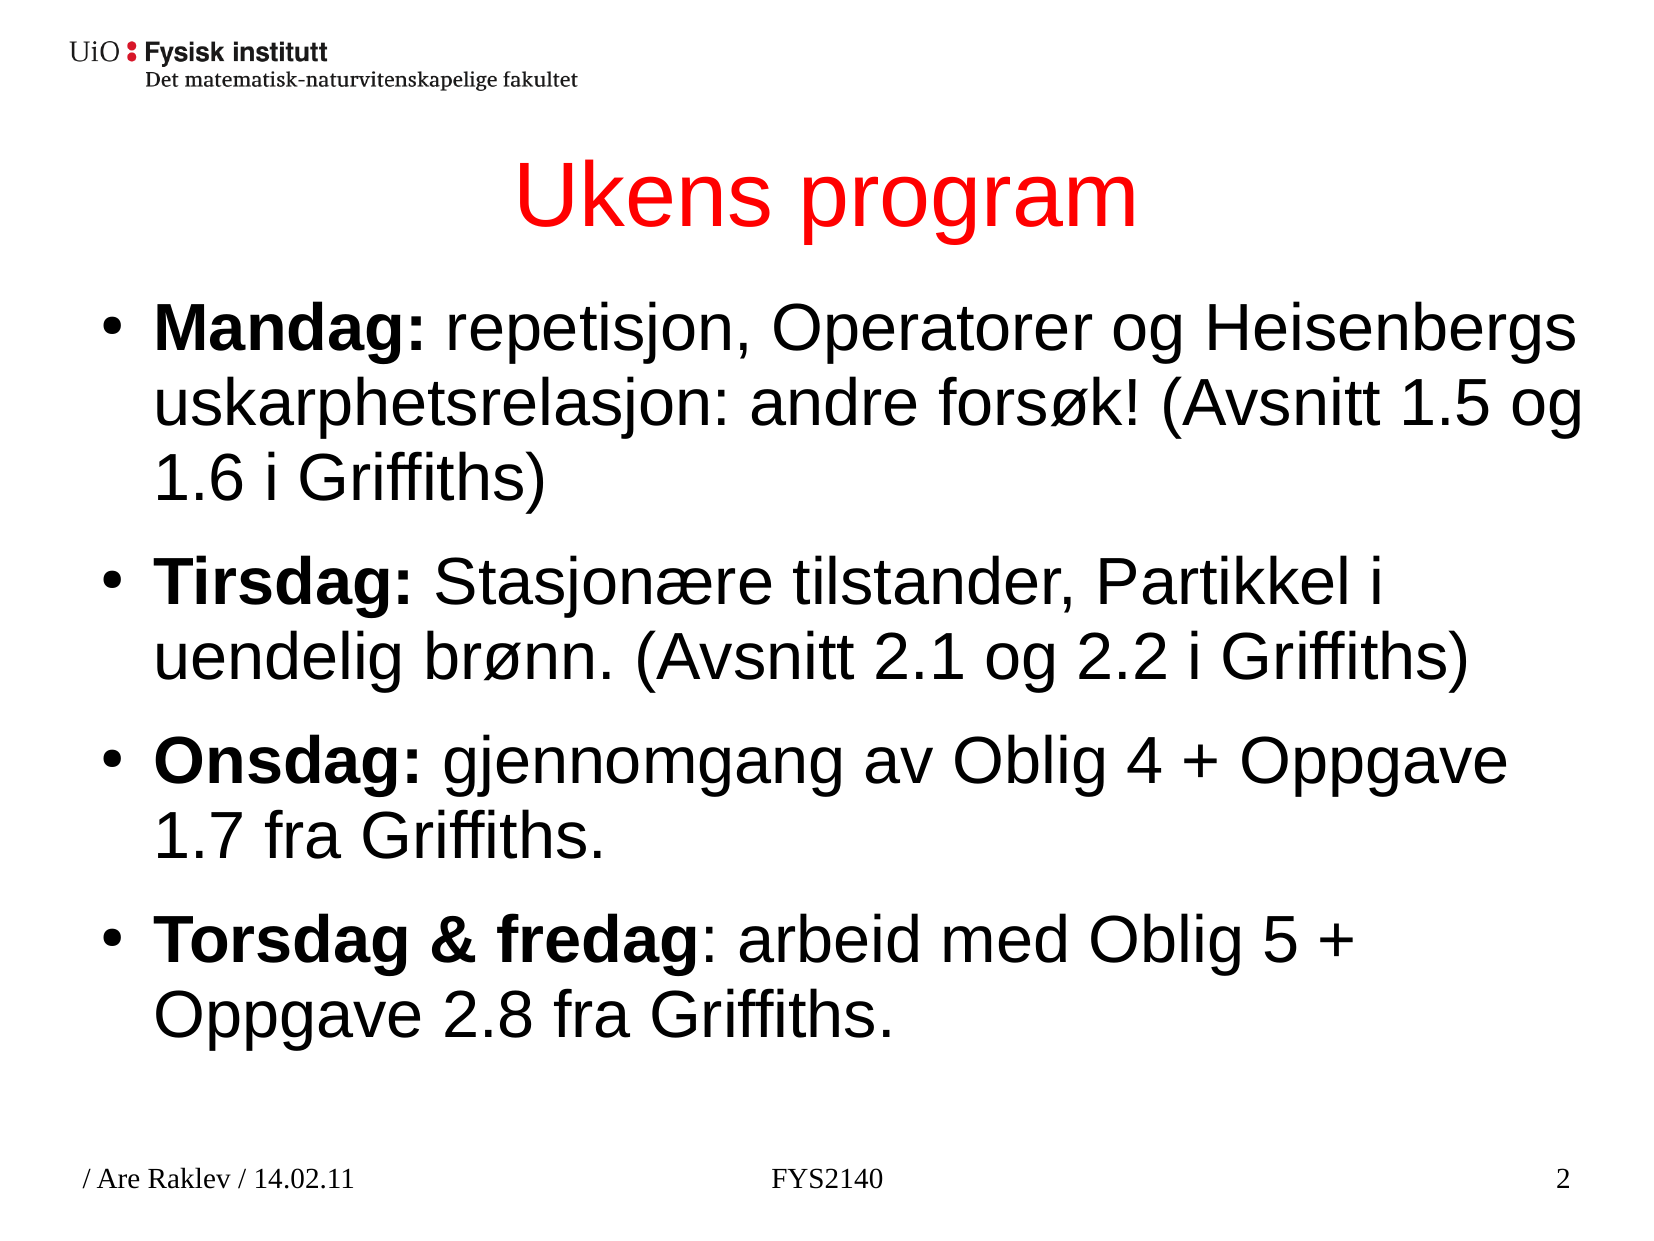

# Ukens program
Mandag: repetisjon, Operatorer og Heisenbergs uskarphetsrelasjon: andre forsøk! (Avsnitt 1.5 og 1.6 i Griffiths)
Tirsdag: Stasjonære tilstander, Partikkel i uendelig brønn. (Avsnitt 2.1 og 2.2 i Griffiths)
Onsdag: gjennomgang av Oblig 4 + Oppgave 1.7 fra Griffiths.
Torsdag & fredag: arbeid med Oblig 5 + Oppgave 2.8 fra Griffiths.
/ Are Raklev / 14.02.11
FYS2140
2